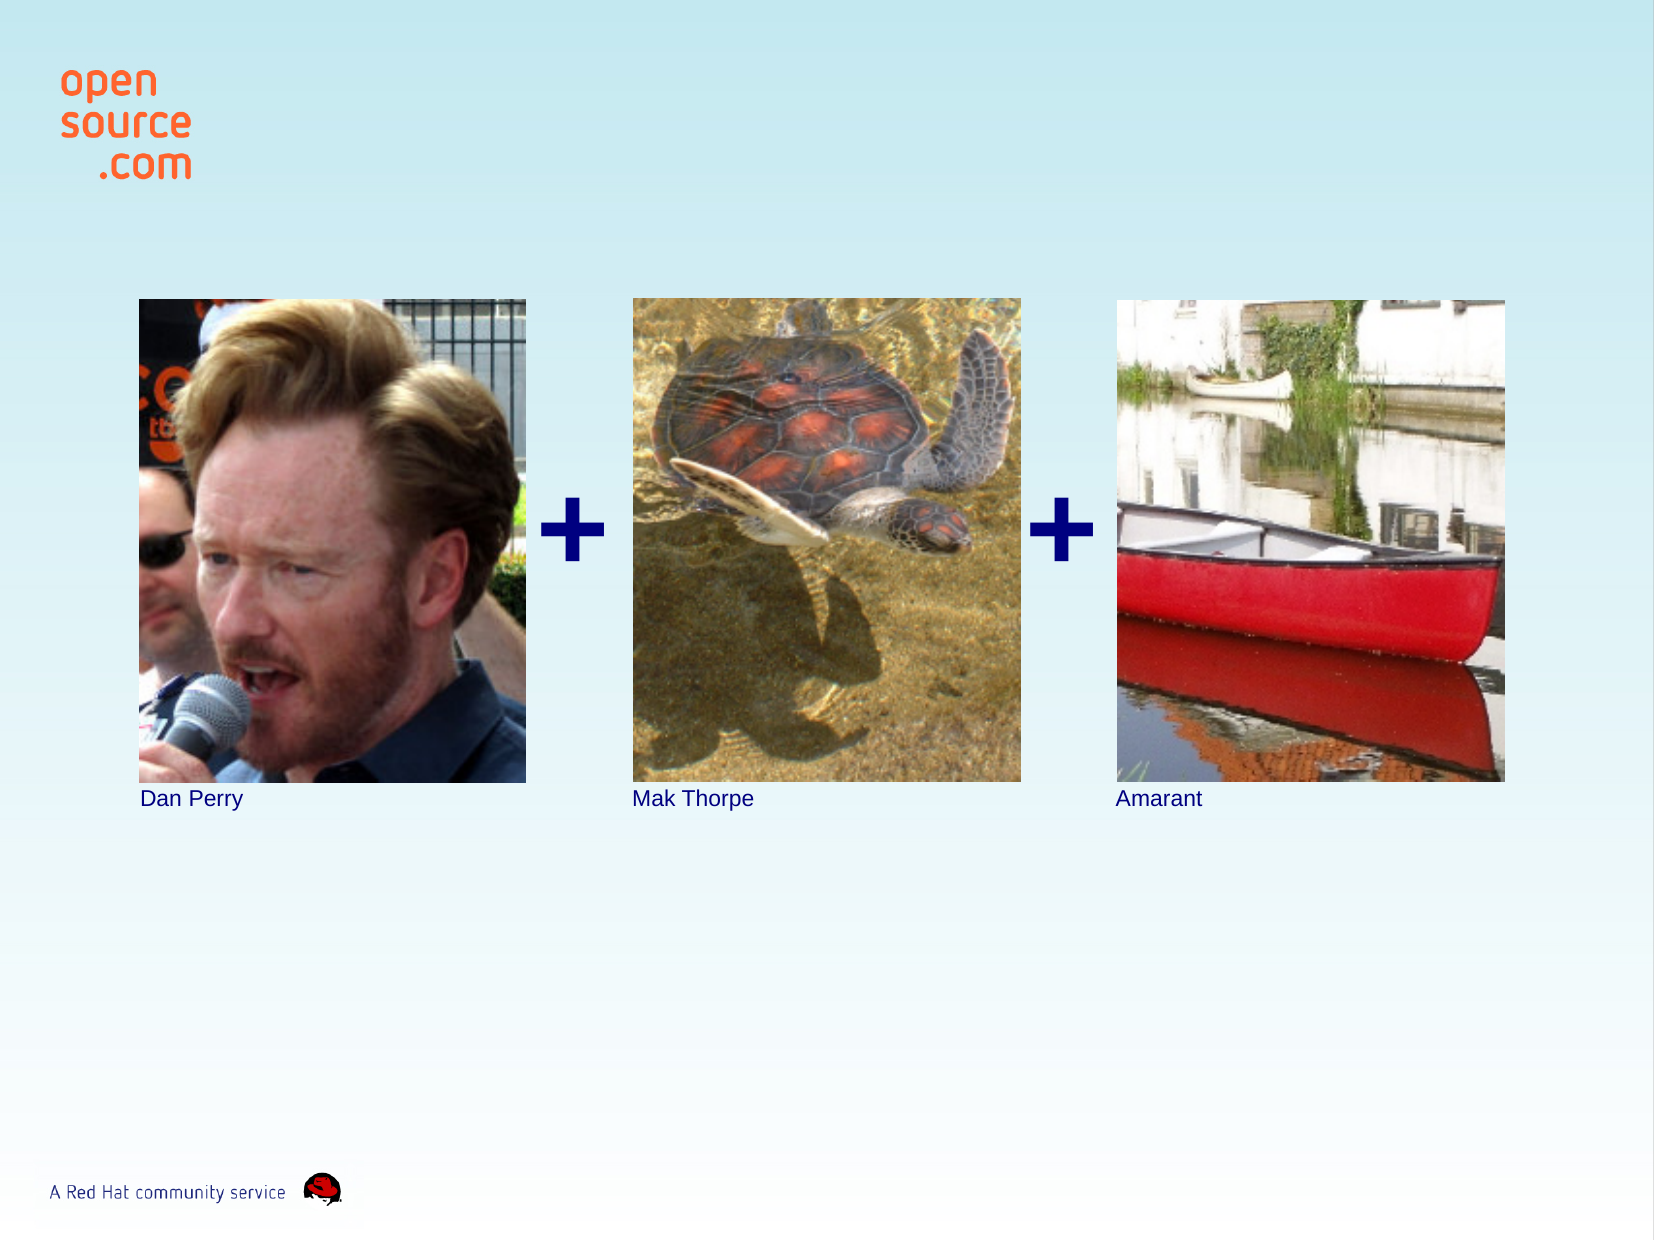

+ +
# Dan Perry Mak Thorpe Amarant